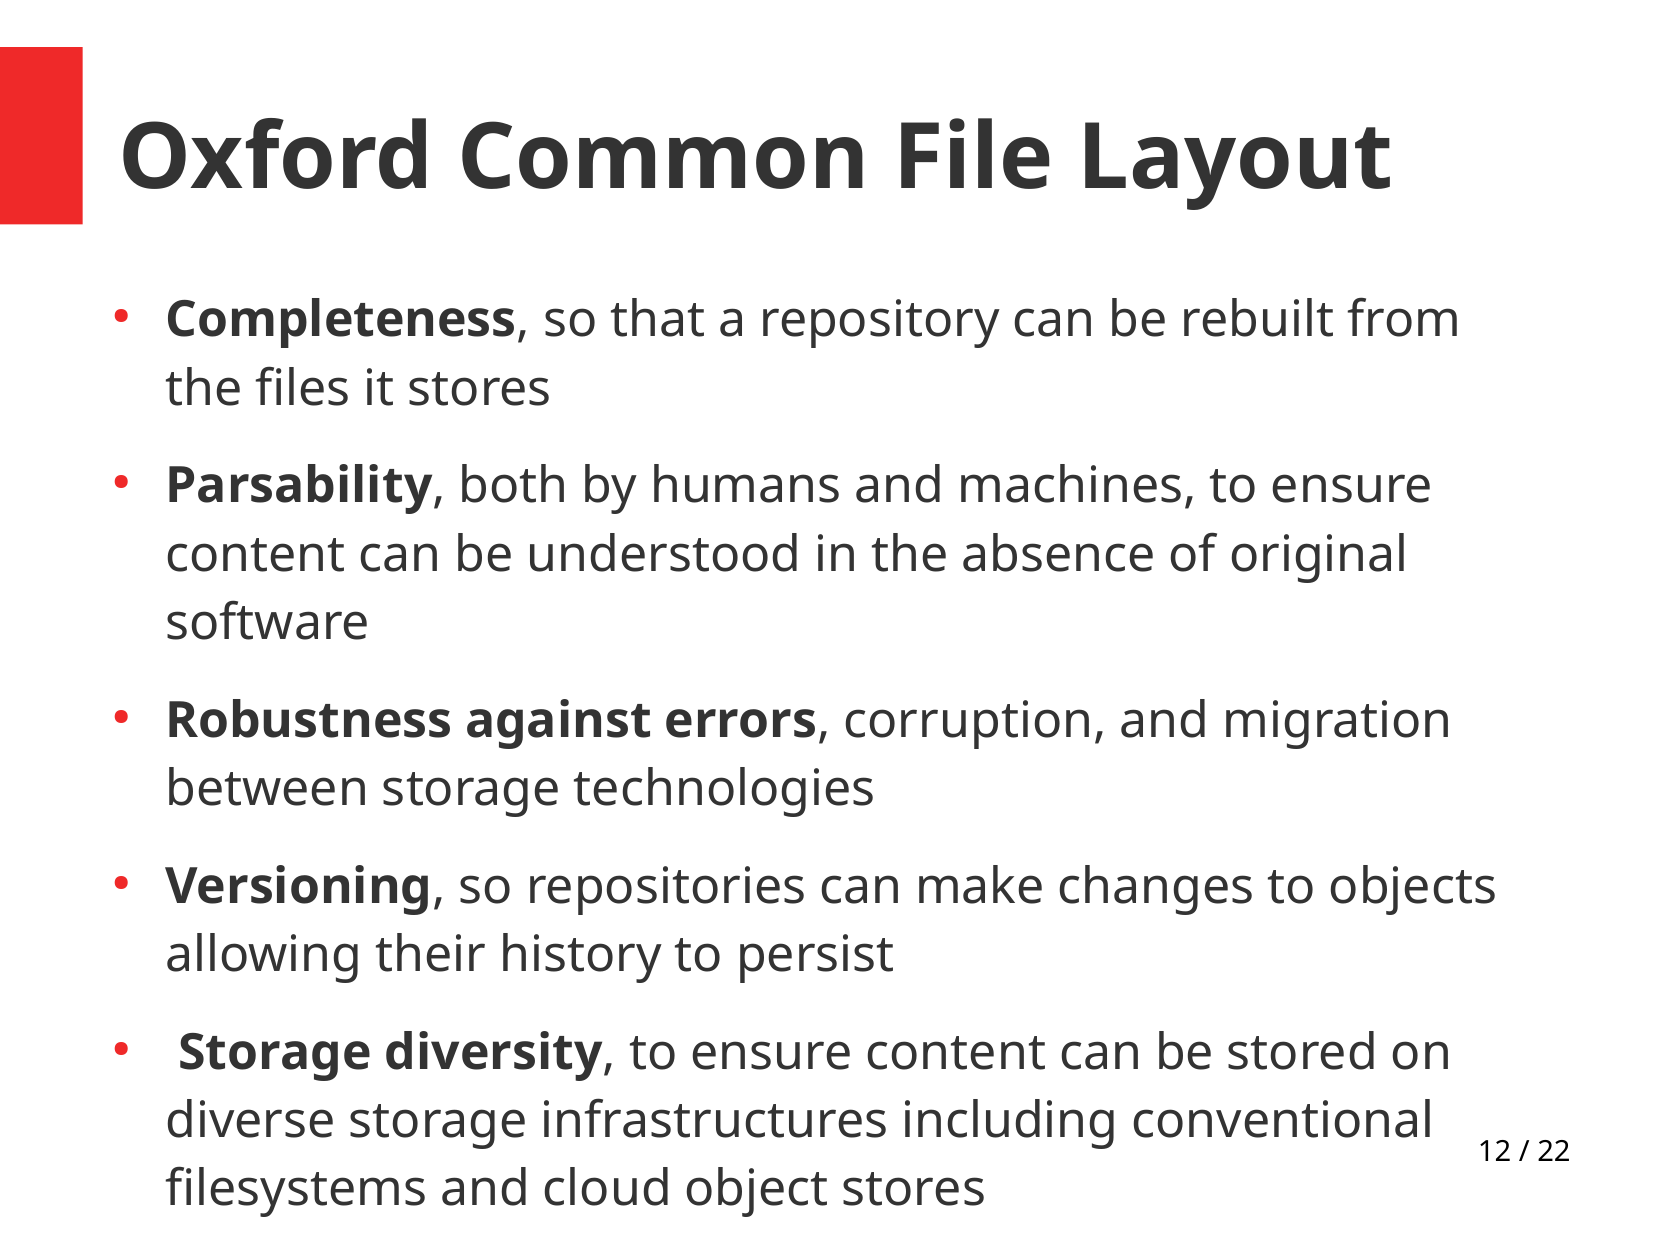

# Oxford Common File Layout
Completeness, so that a repository can be rebuilt from the files it stores
Parsability, both by humans and machines, to ensure content can be understood in the absence of original software
Robustness against errors, corruption, and migration between storage technologies
Versioning, so repositories can make changes to objects allowing their history to persist
 Storage diversity, to ensure content can be stored on diverse storage infrastructures including conventional filesystems and cloud object stores
12